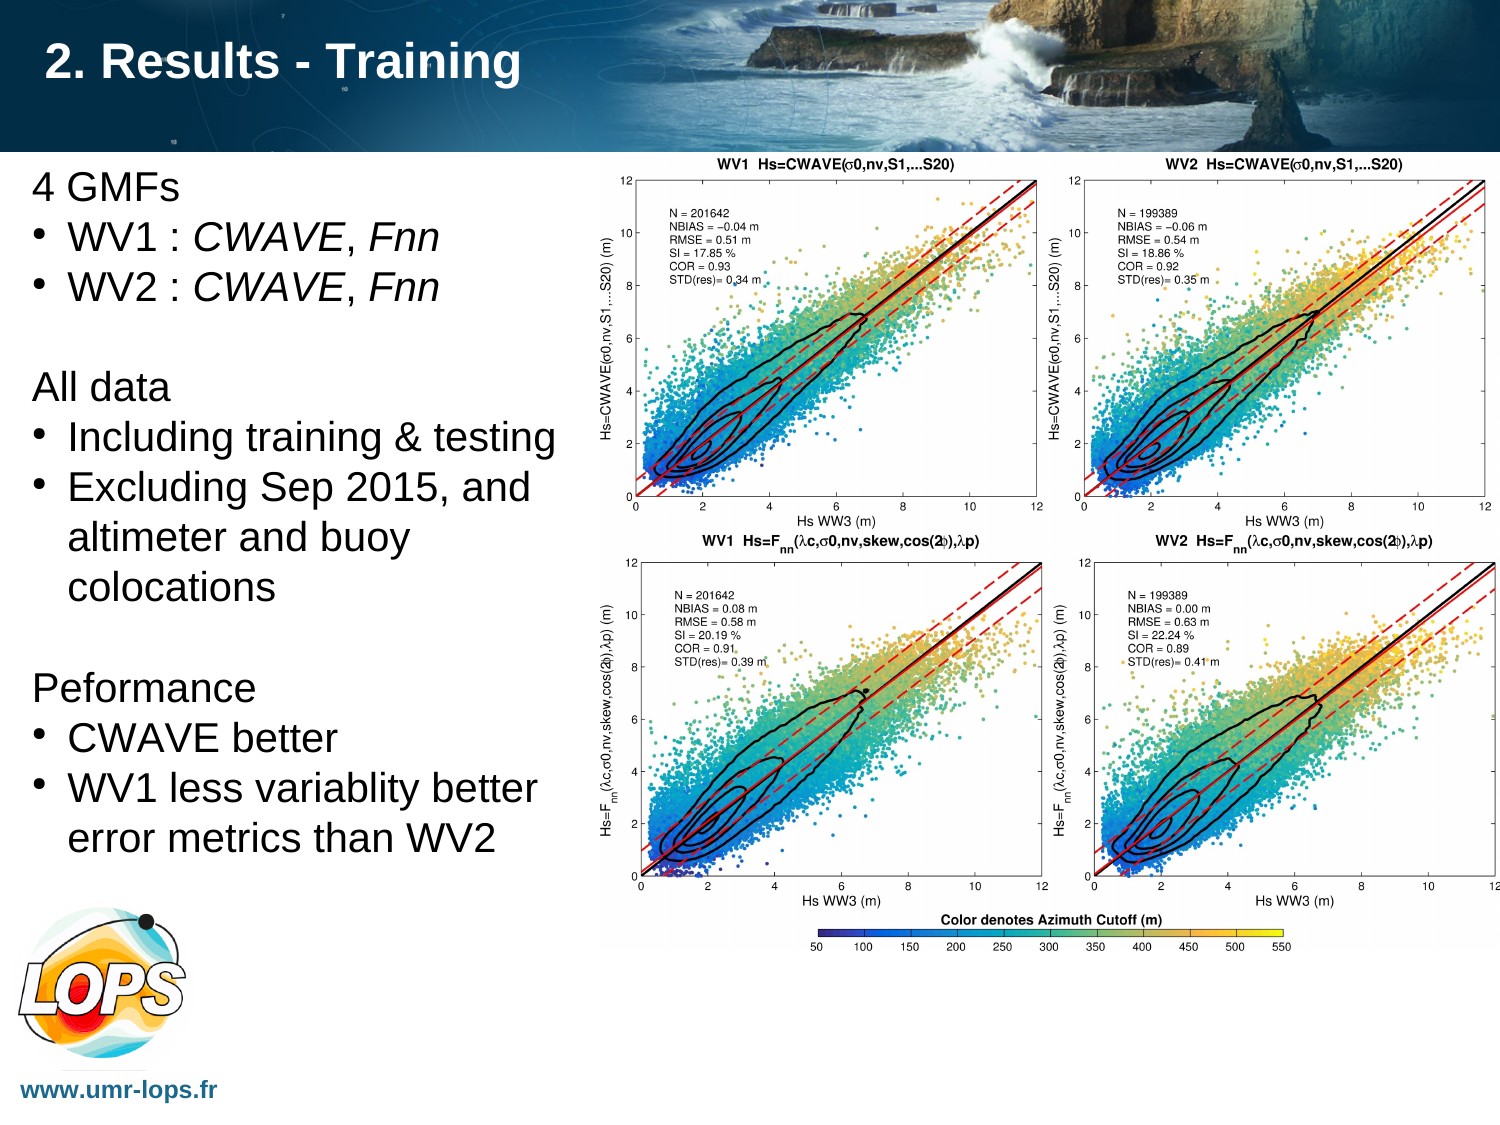

2. Results - Training
4 GMFs
WV1 : CWAVE, Fnn
WV2 : CWAVE, Fnn
All data
Including training & testing
Excluding Sep 2015, and altimeter and buoy colocations
Peformance
CWAVE better
WV1 less variablity better error metrics than WV2